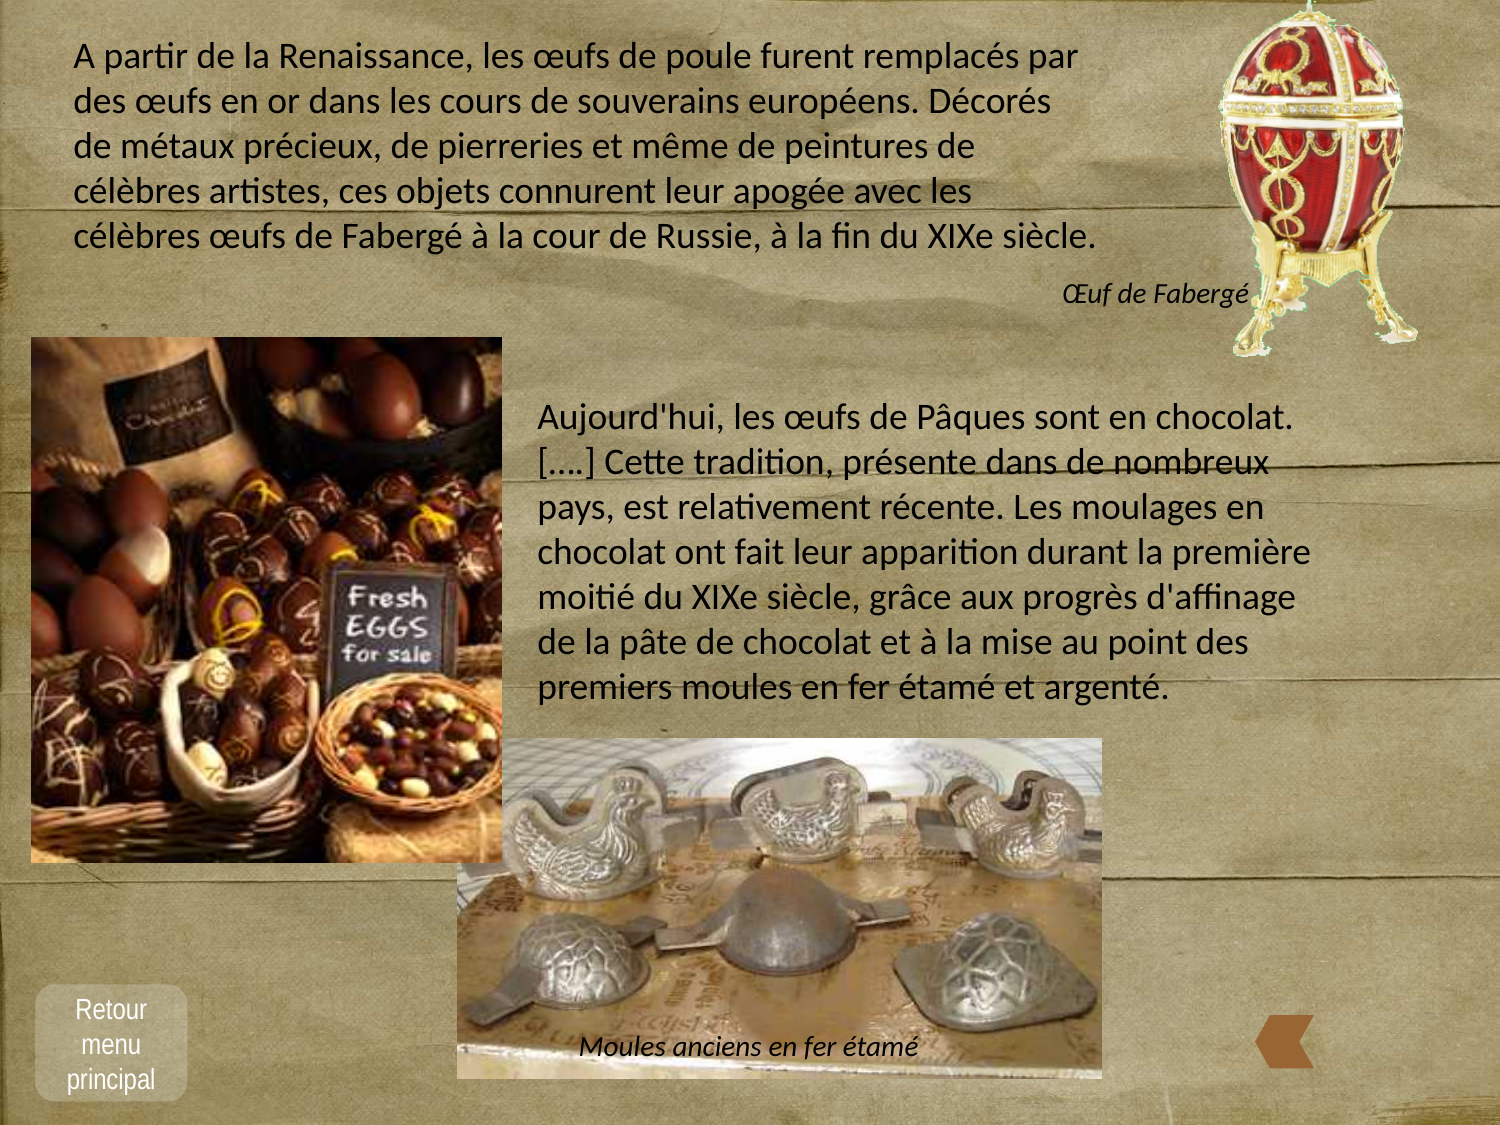

A partir de la Renaissance, les œufs de poule furent remplacés par des œufs en or dans les cours de souverains européens. Décorés de métaux précieux, de pierreries et même de peintures de célèbres artistes, ces objets connurent leur apogée avec les célèbres œufs de Fabergé à la cour de Russie, à la fin du XIXe siècle.
#
Œuf de Fabergé
Aujourd'hui, les œufs de Pâques sont en chocolat. [….] Cette tradition, présente dans de nombreux pays, est relativement récente. Les moulages en chocolat ont fait leur apparition durant la première moitié du XIXe siècle, grâce aux progrès d'affinage de la pâte de chocolat et à la mise au point des premiers moules en fer étamé et argenté.
Retour menu
principal
Moules anciens en fer étamé